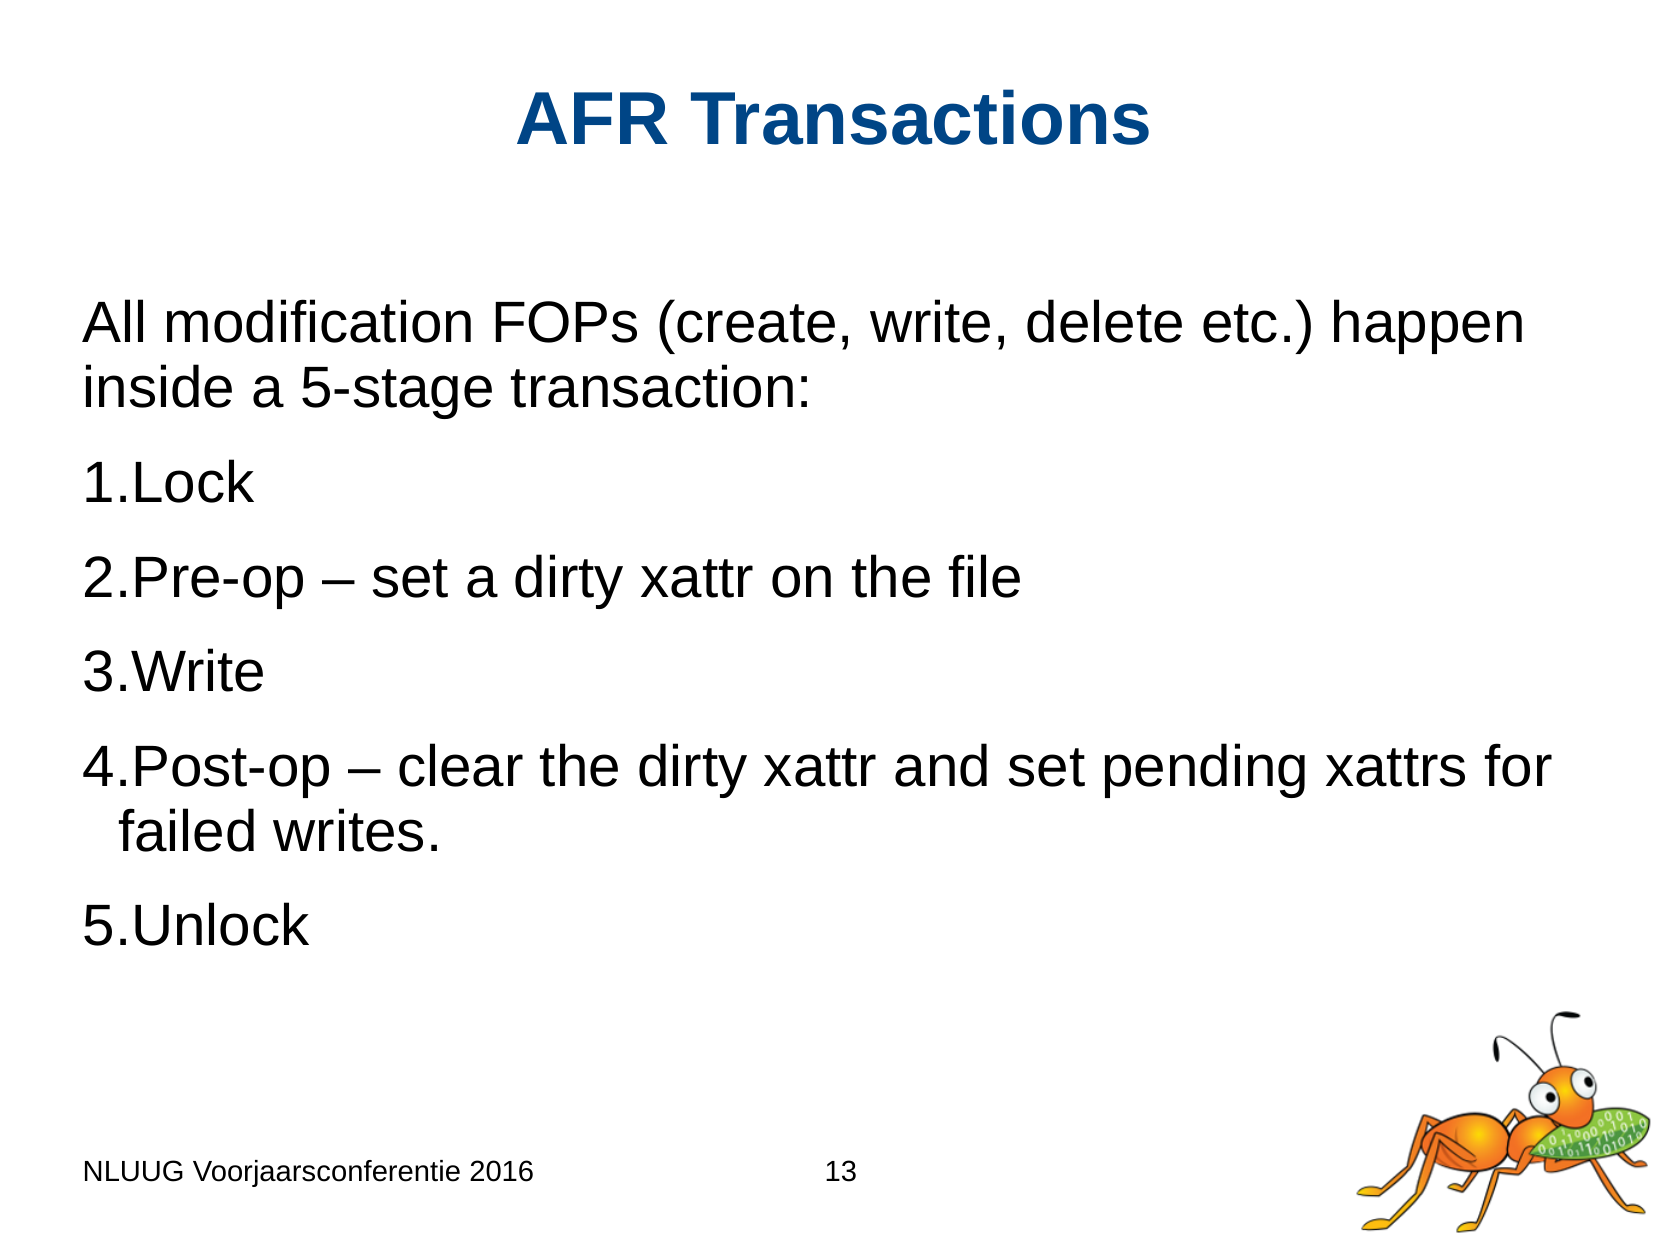

AFR Transactions
# All modification FOPs (create, write, delete etc.) happen inside a 5-stage transaction:
Lock
Pre-op – set a dirty xattr on the file
Write
Post-op – clear the dirty xattr and set pending xattrs for failed writes.
Unlock
FOSDEM, 31 January 2015
13